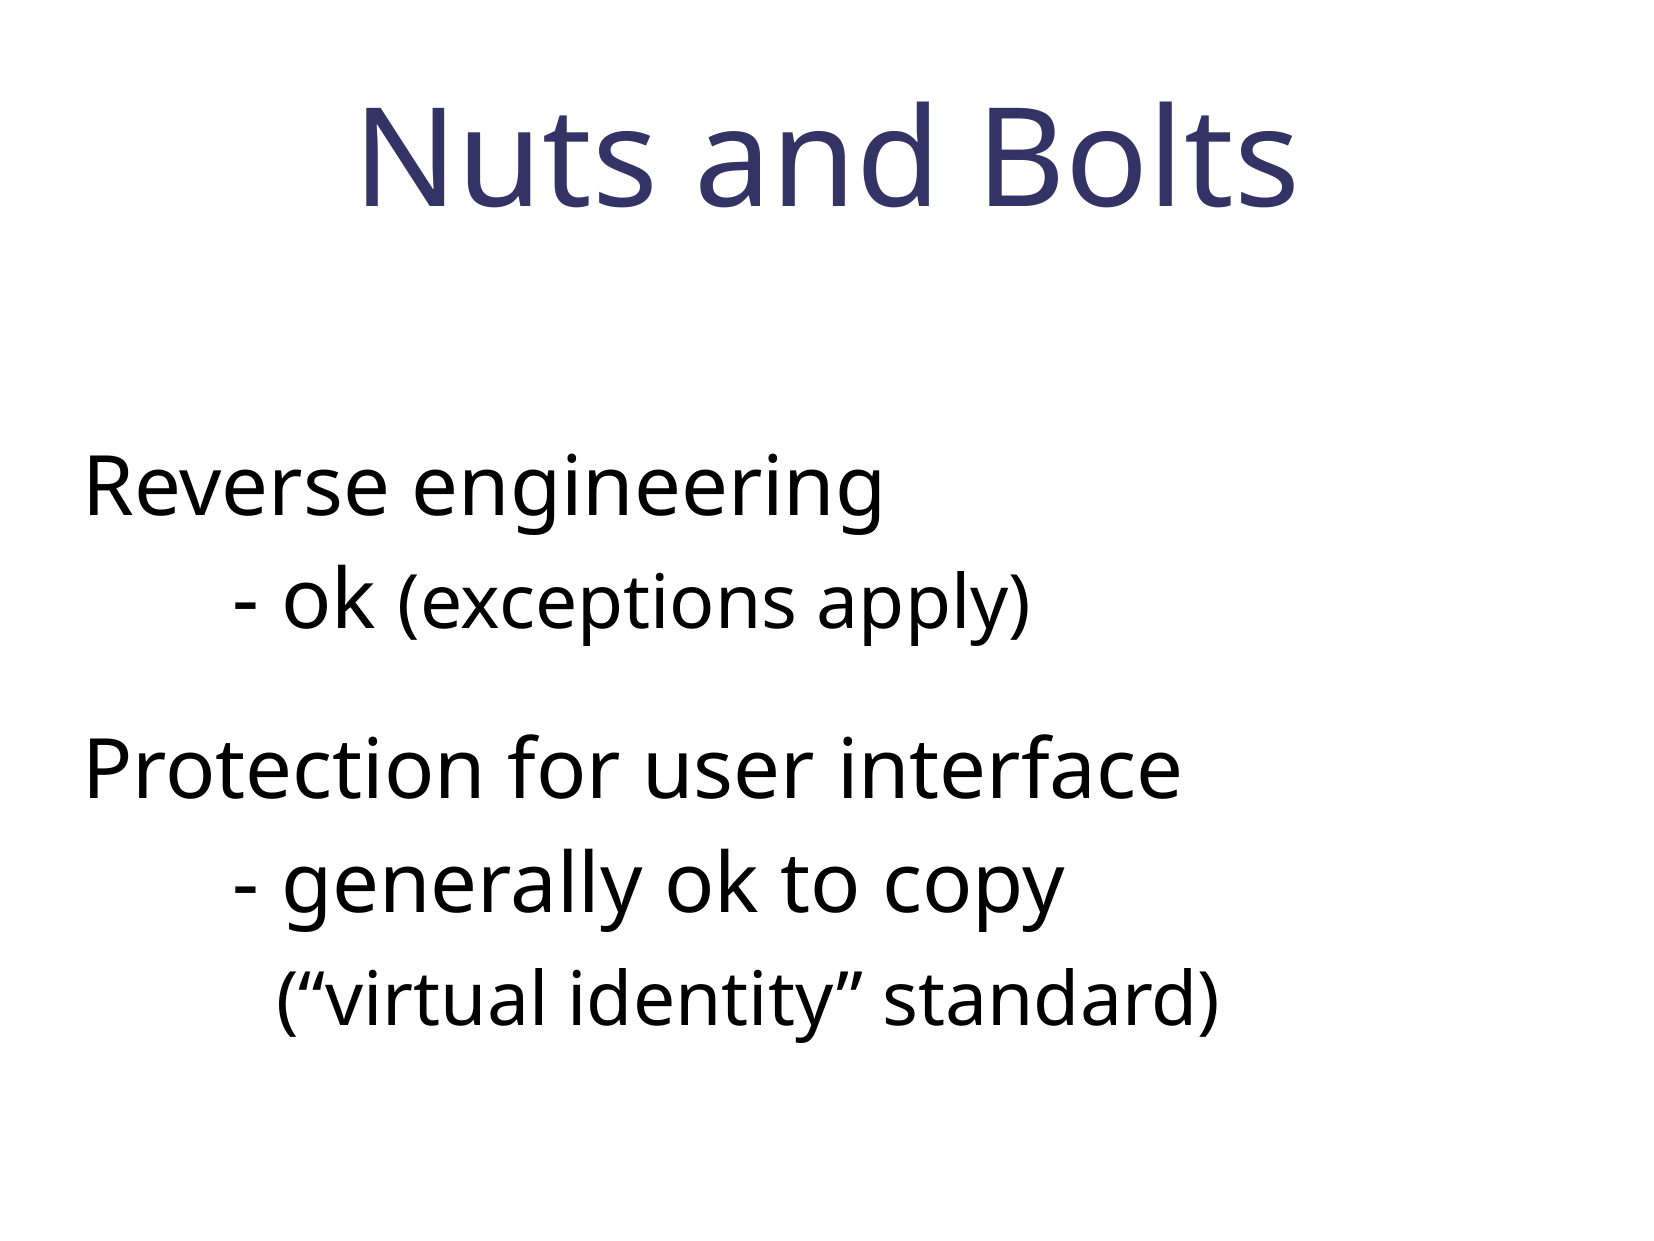

# Nuts and Bolts
Reverse engineering
		- ok (exceptions apply)
Protection for user interface
		- generally ok to copy
		 (“virtual identity” standard)